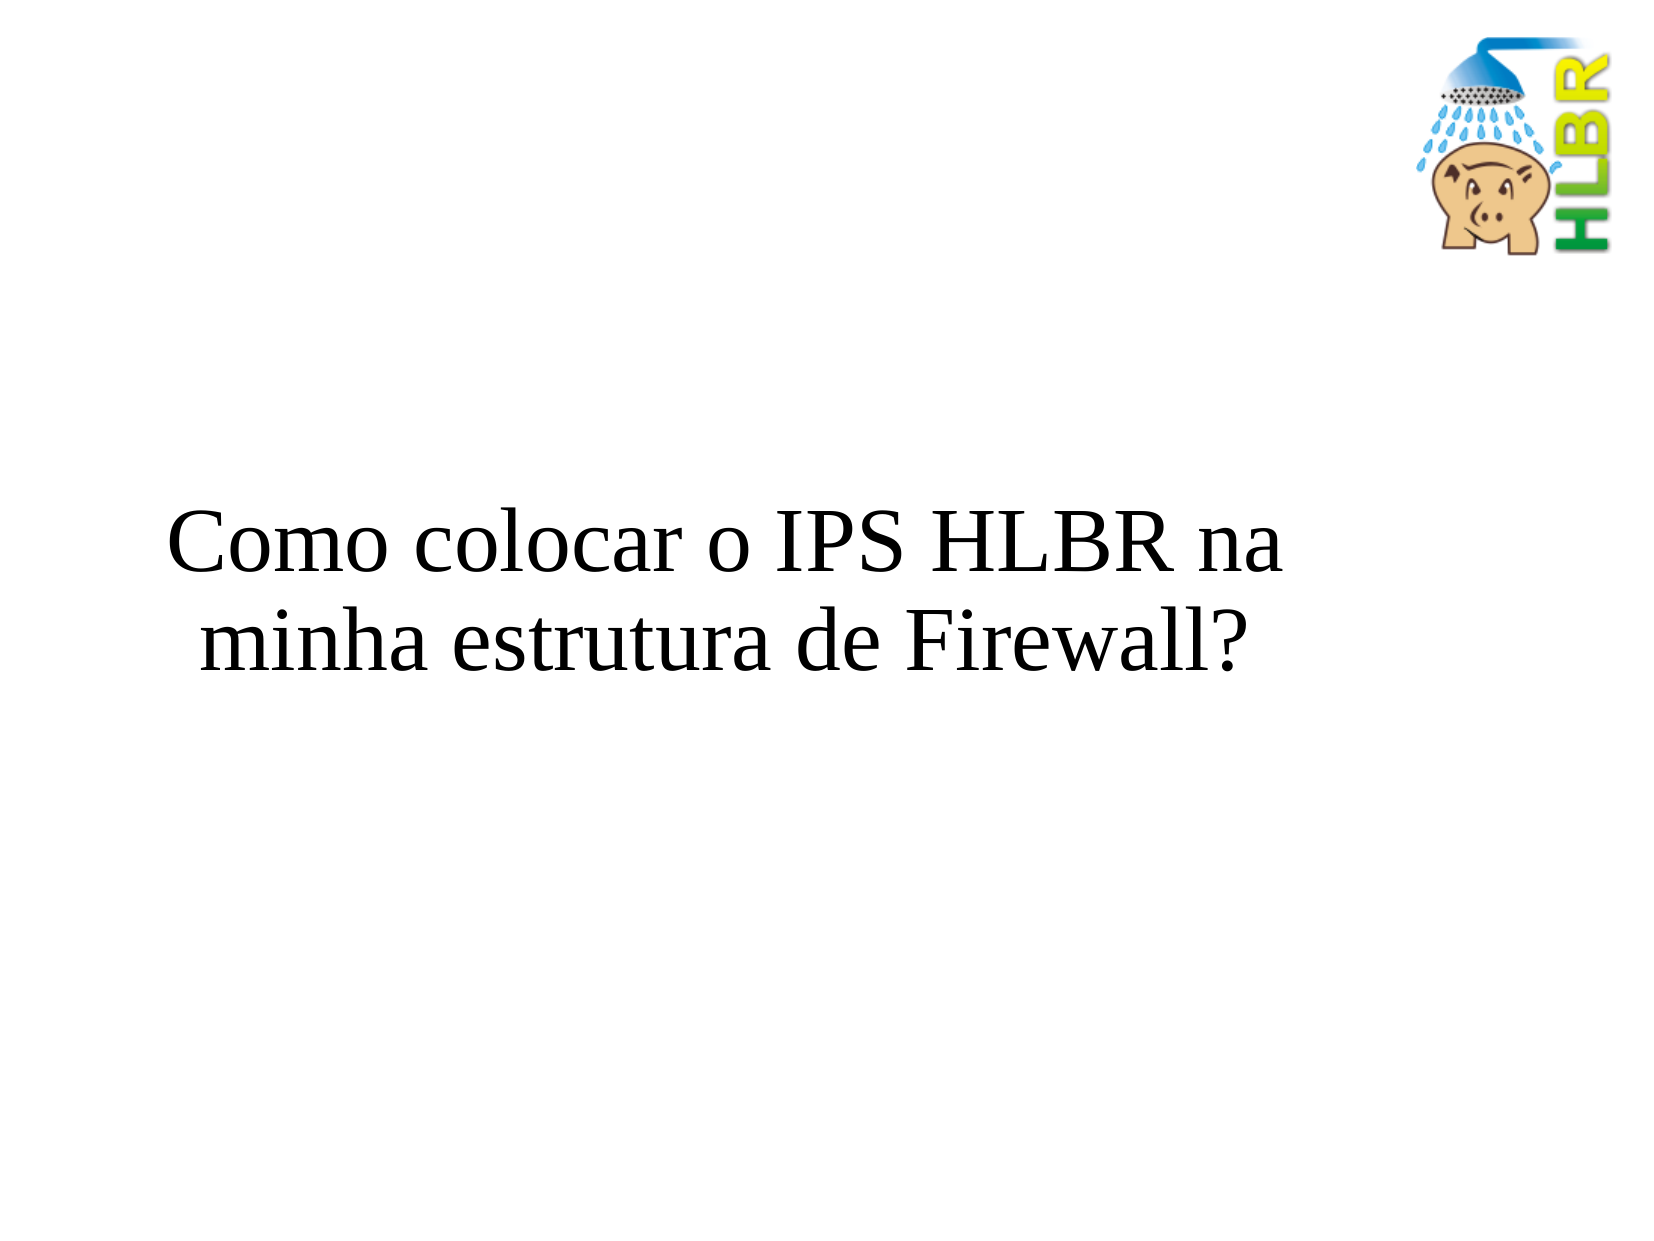

# Como colocar o IPS HLBR na minha estrutura de Firewall?